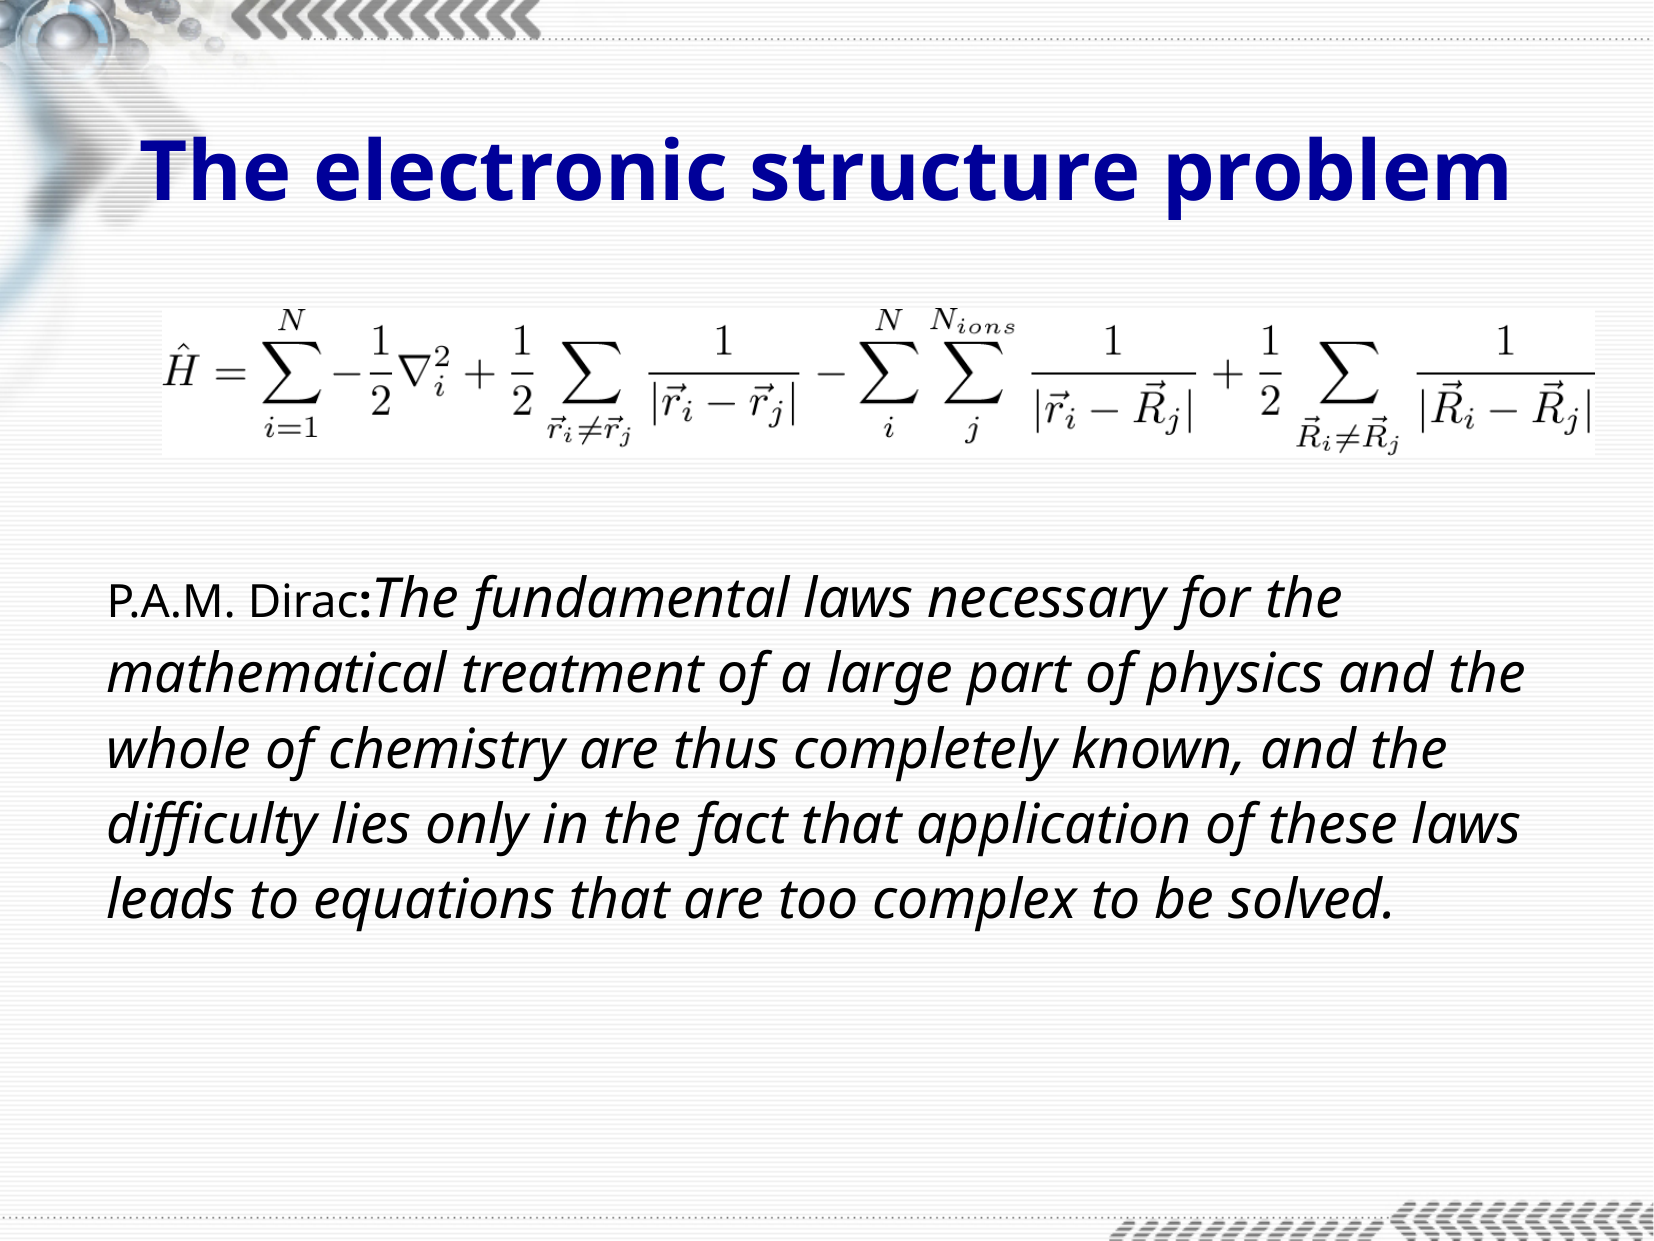

# The electronic structure problem
P.A.M. Dirac:The fundamental laws necessary for the
mathematical treatment of a large part of physics and the
whole of chemistry are thus completely known, and the
difficulty lies only in the fact that application of these laws
leads to equations that are too complex to be solved.